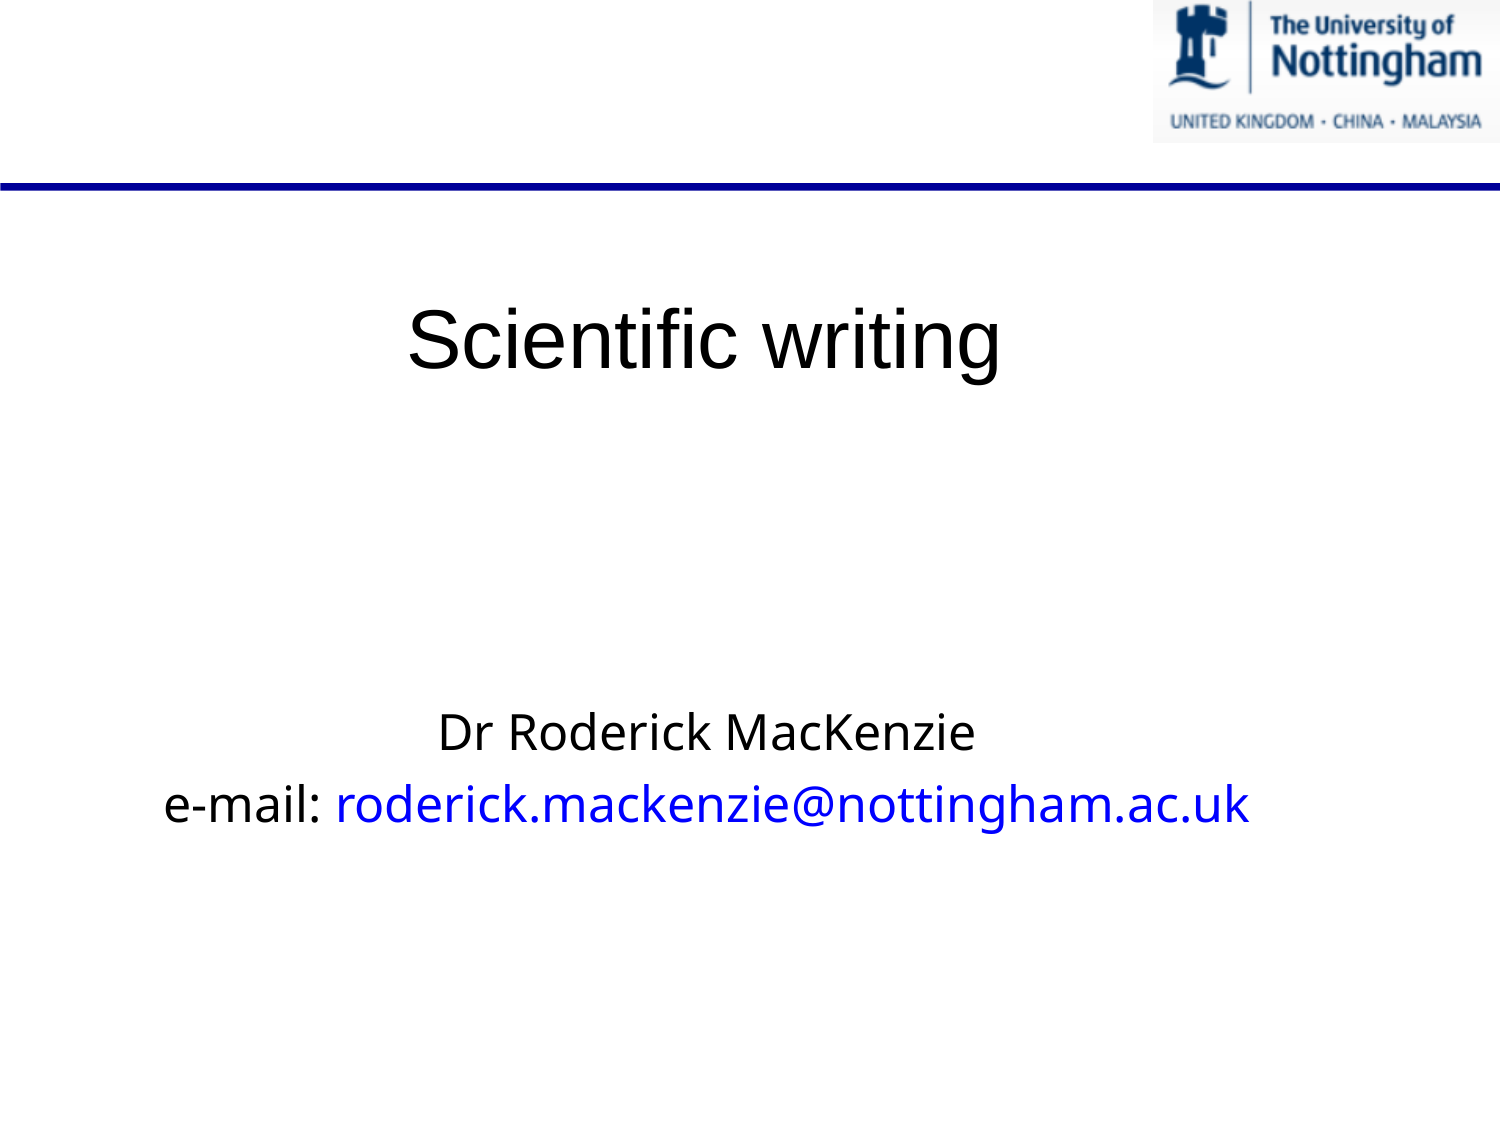

# Scientific writing
Dr Roderick MacKenzie
e-mail: roderick.mackenzie@nottingham.ac.uk